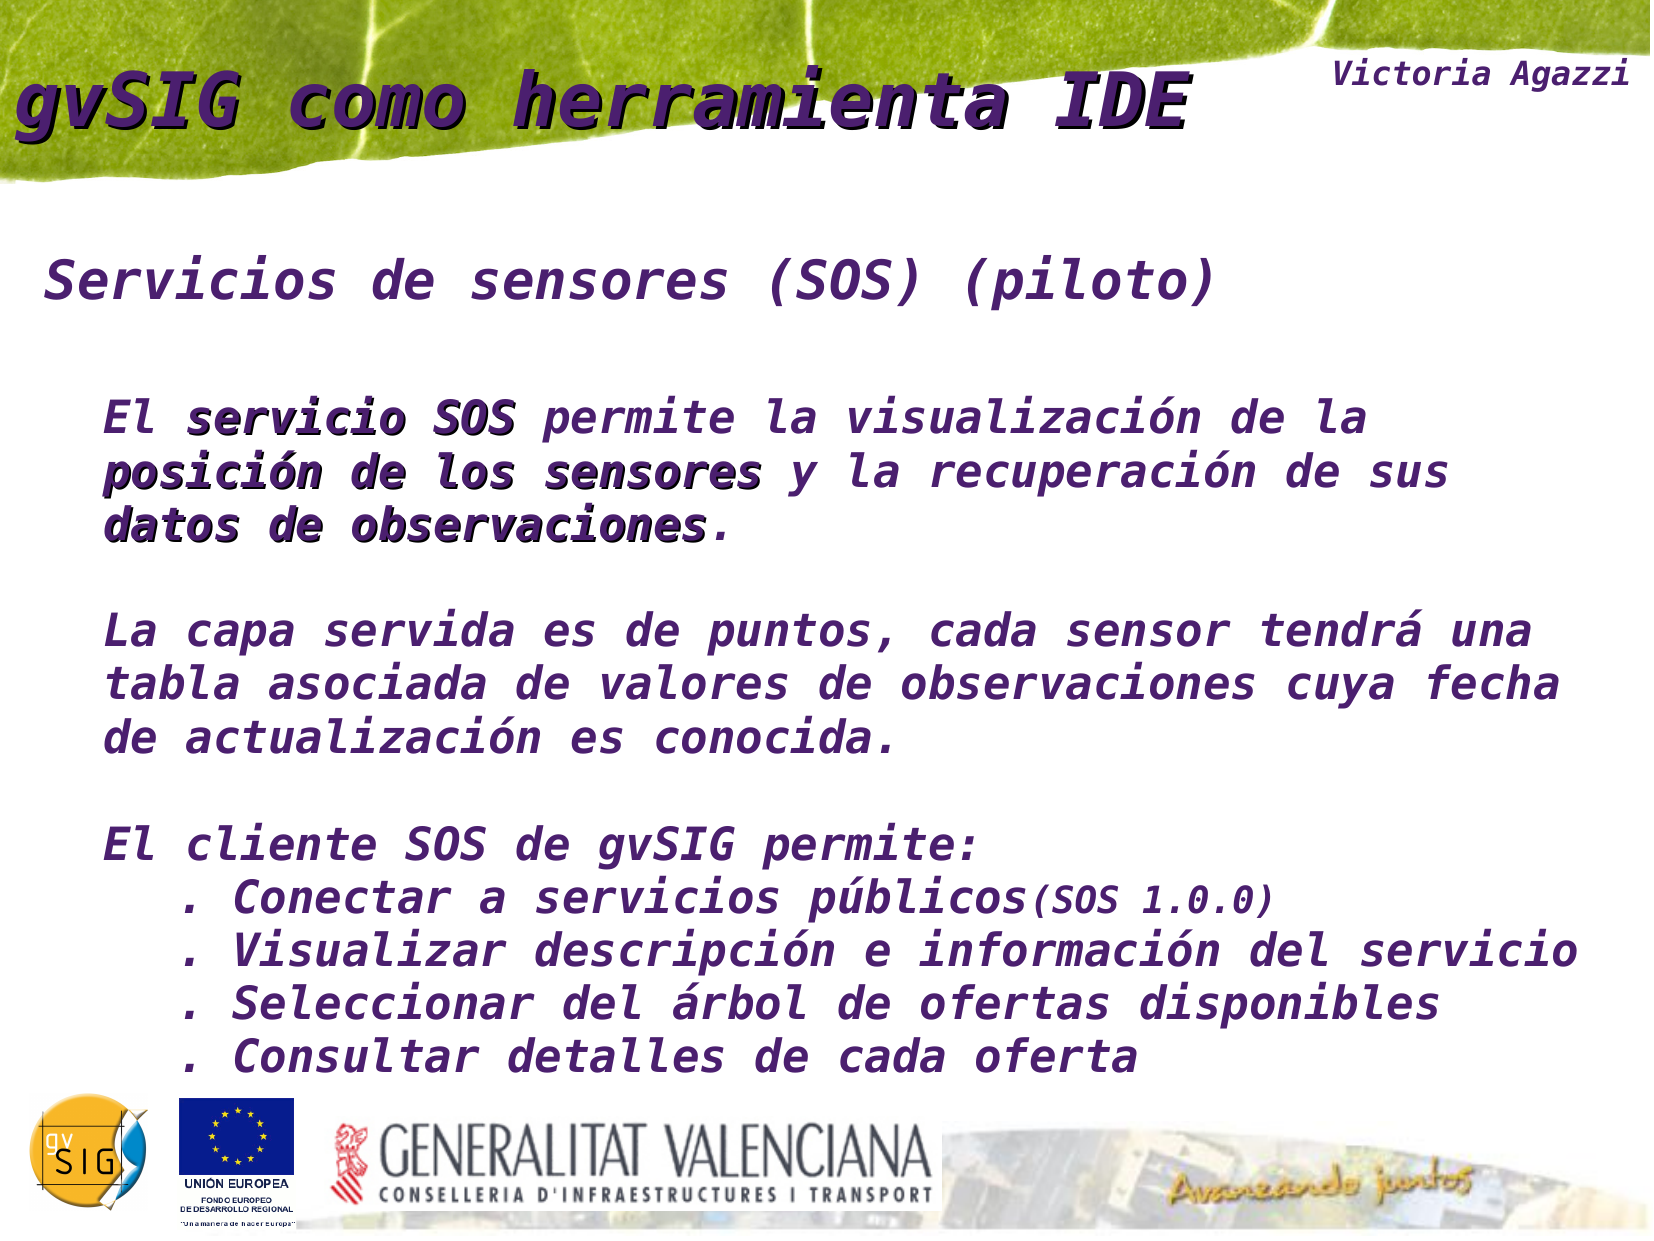

gvSIG como herramienta IDE
Victoria Agazzi
Servicios de sensores (SOS) (piloto)
El servicio SOS permite la visualización de la posición de los sensores y la recuperación de sus datos de observaciones.
La capa servida es de puntos, cada sensor tendrá una tabla asociada de valores de observaciones cuya fecha de actualización es conocida.
El cliente SOS de gvSIG permite:
	. Conectar a servicios públicos(SOS 1.0.0)
	. Visualizar descripción e información del servicio
	. Seleccionar del árbol de ofertas disponibles
	. Consultar detalles de cada oferta